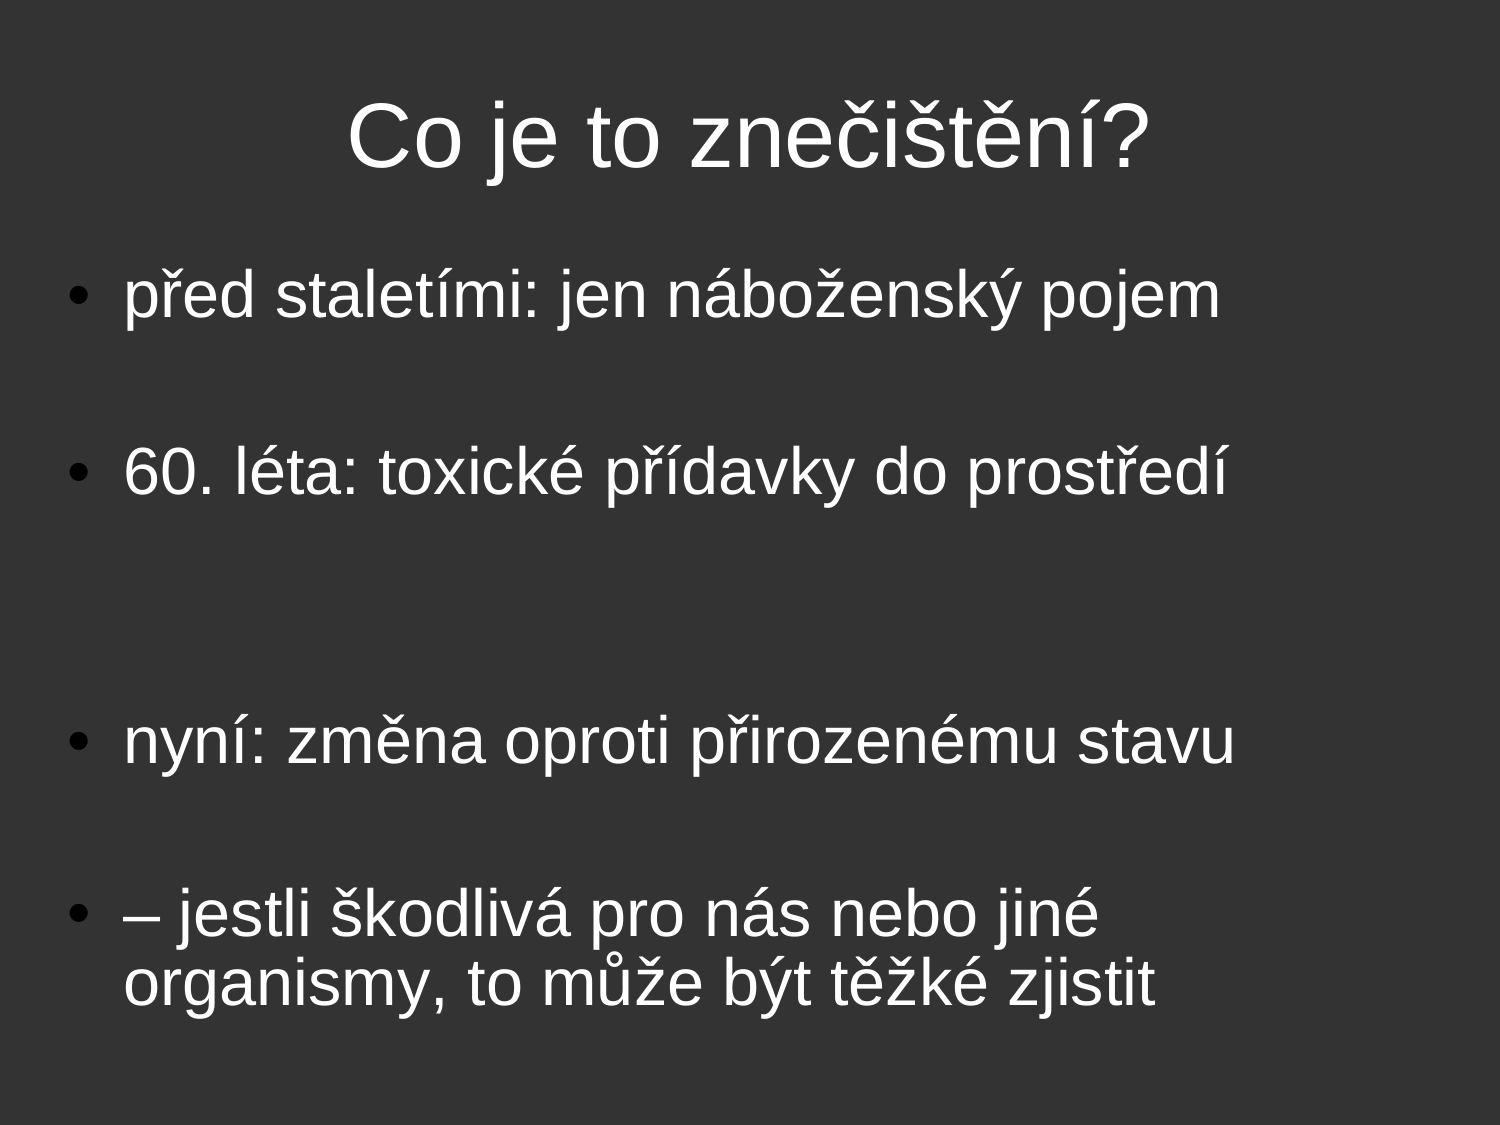

# Co je to znečištění?
před staletími: jen náboženský pojem
60. léta: toxické přídavky do prostředí
nyní: změna oproti přirozenému stavu
– jestli škodlivá pro nás nebo jiné organismy, to může být těžké zjistit